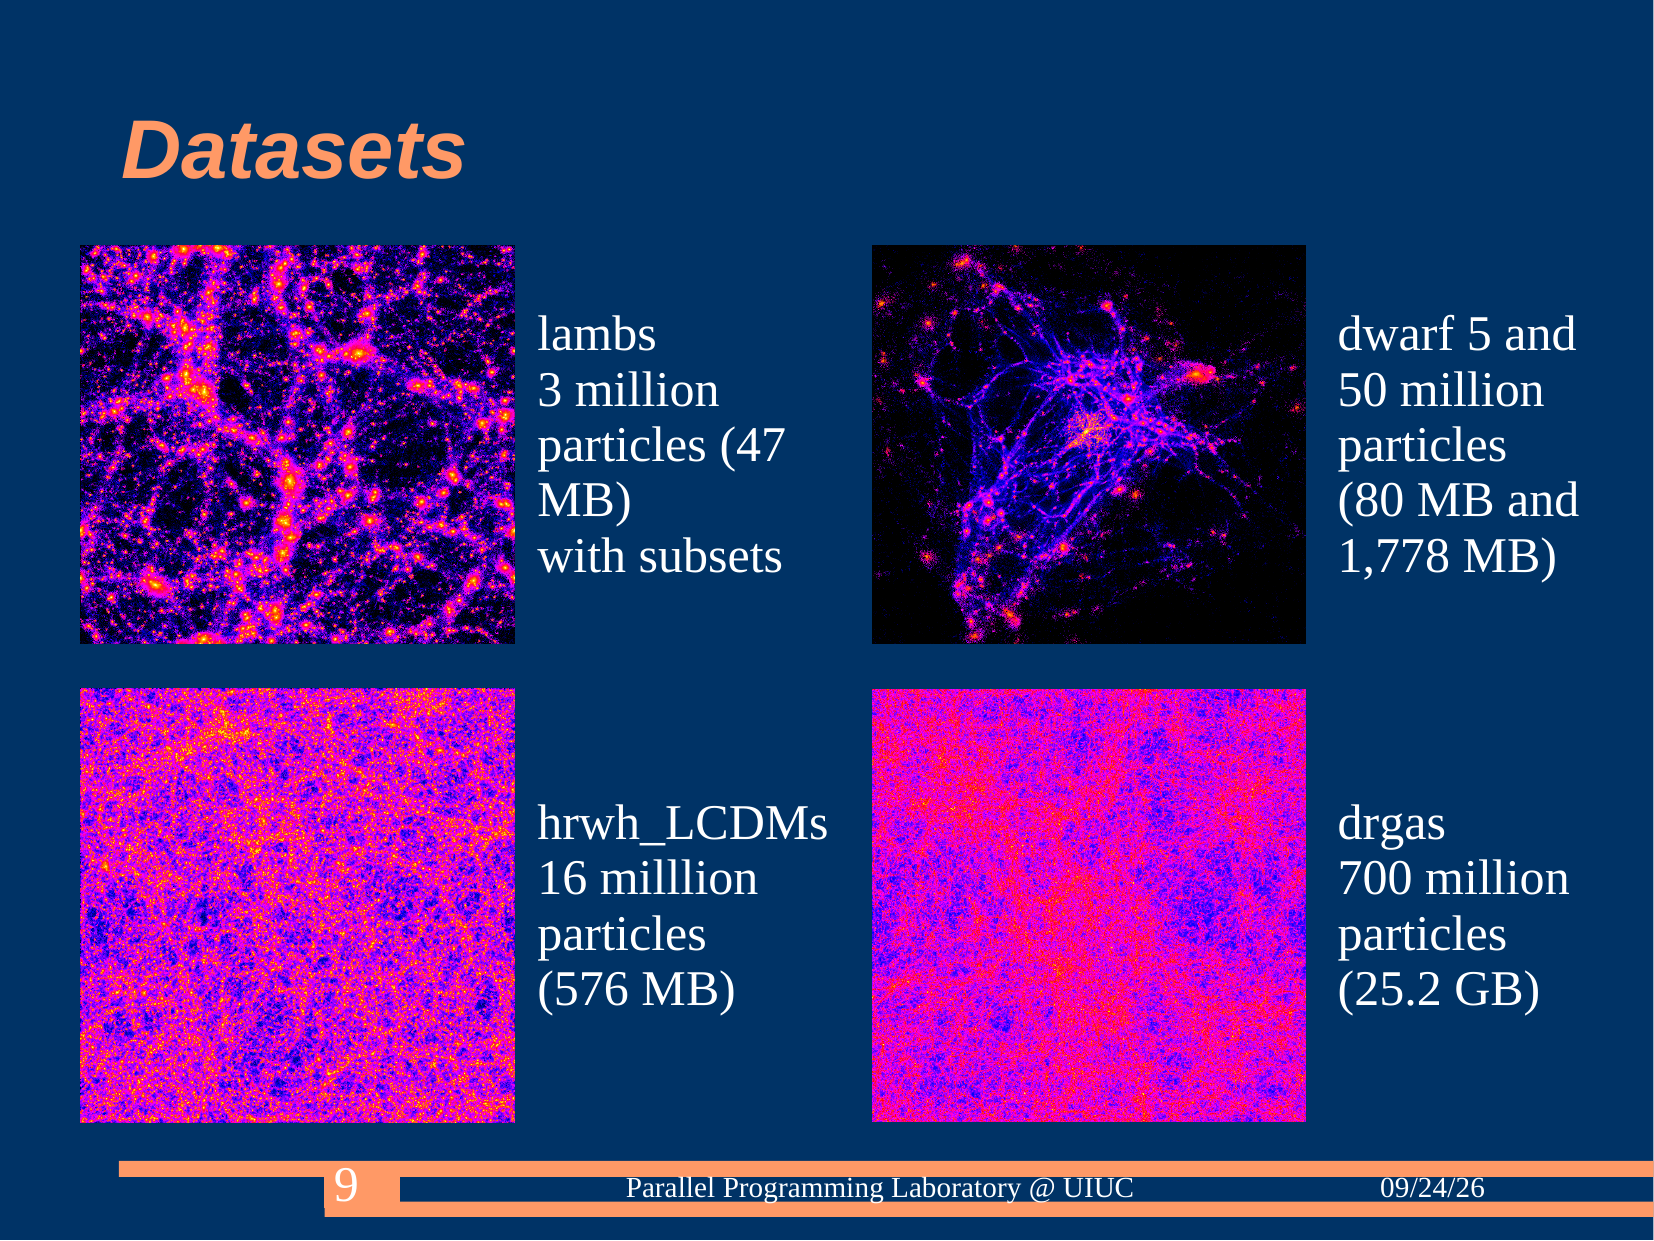

# Datasets
lambs
3 million particles (47 MB)
with subsets
dwarf 5 and 50 million particles
(80 MB and 1,778 MB)
hrwh_LCDMs 16 milllion particles
(576 MB)
drgas
700 million particles (25.2 GB)
Parallel Programming Laboratory @ UIUC